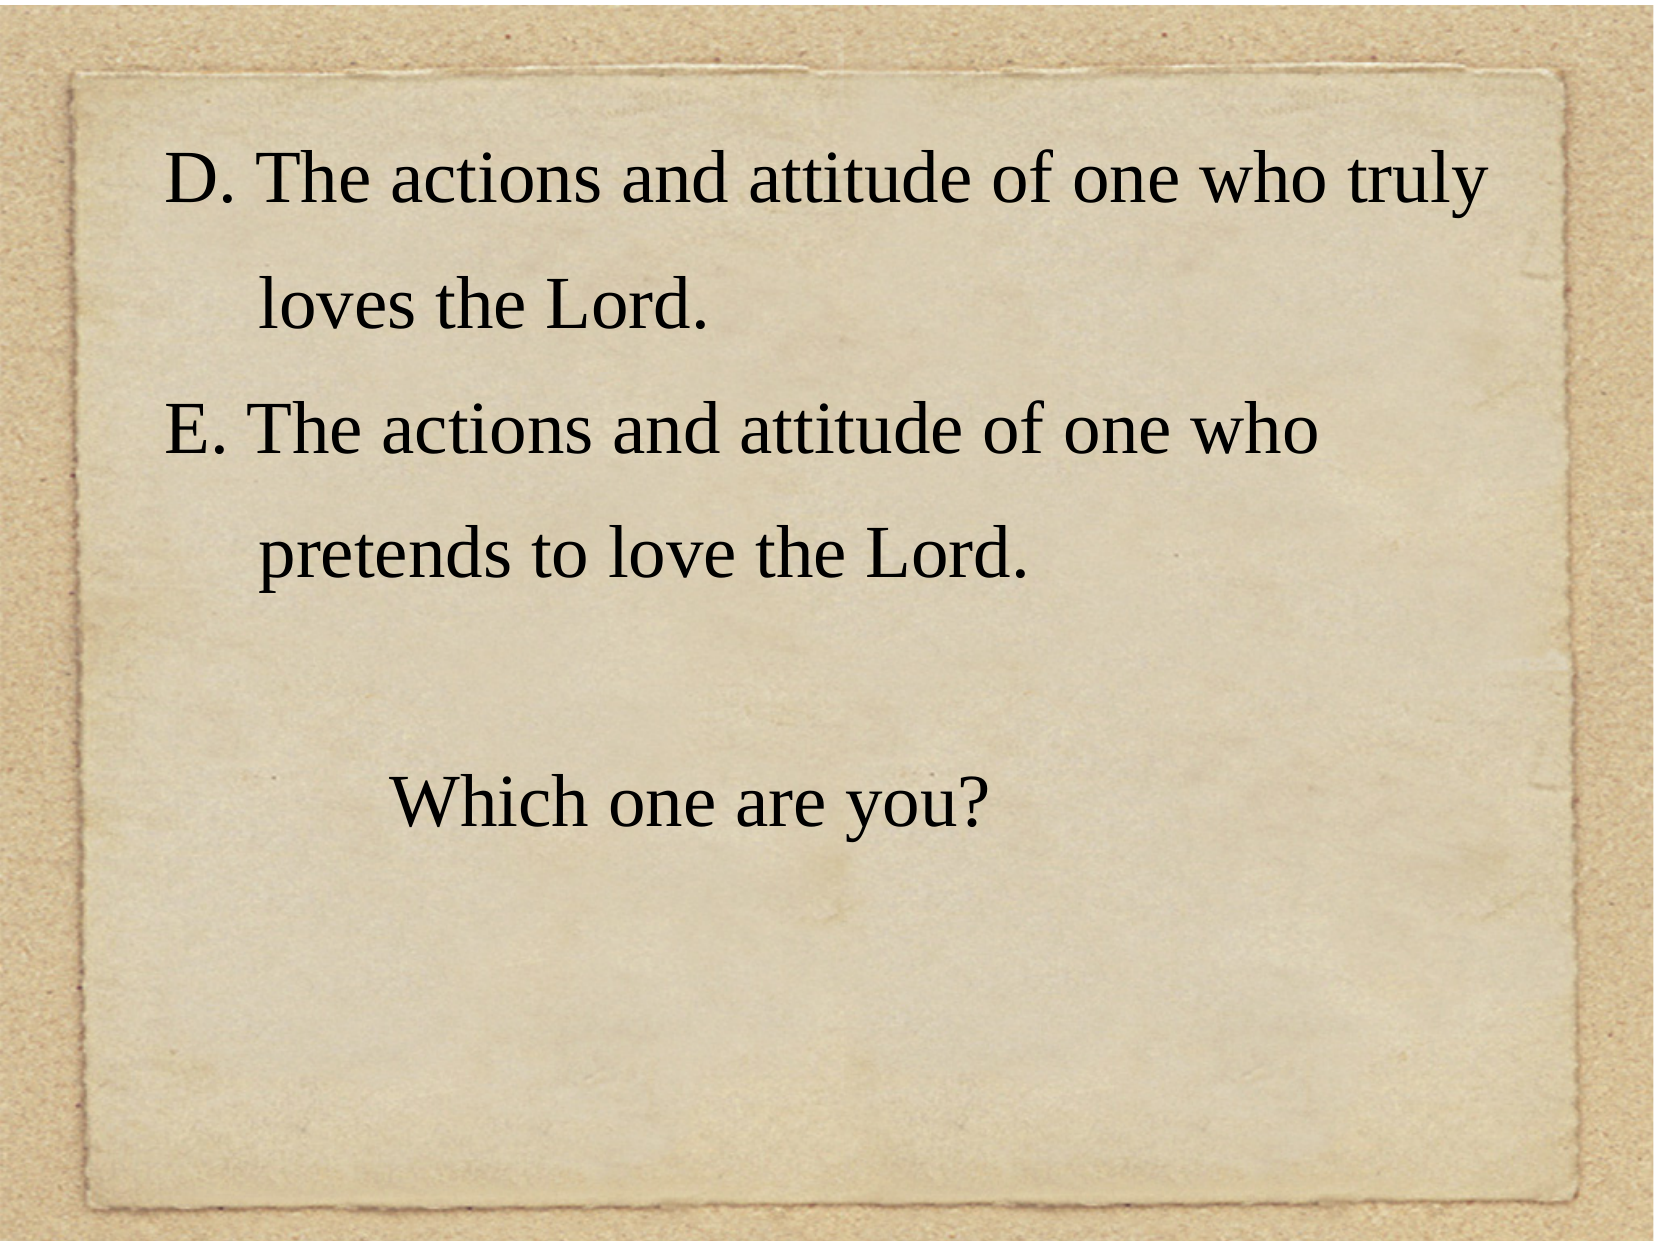

D. The actions and attitude of one who truly 			 loves the Lord.
	E. The actions and attitude of one who 					 pretends to love the Lord.
				Which one are you?